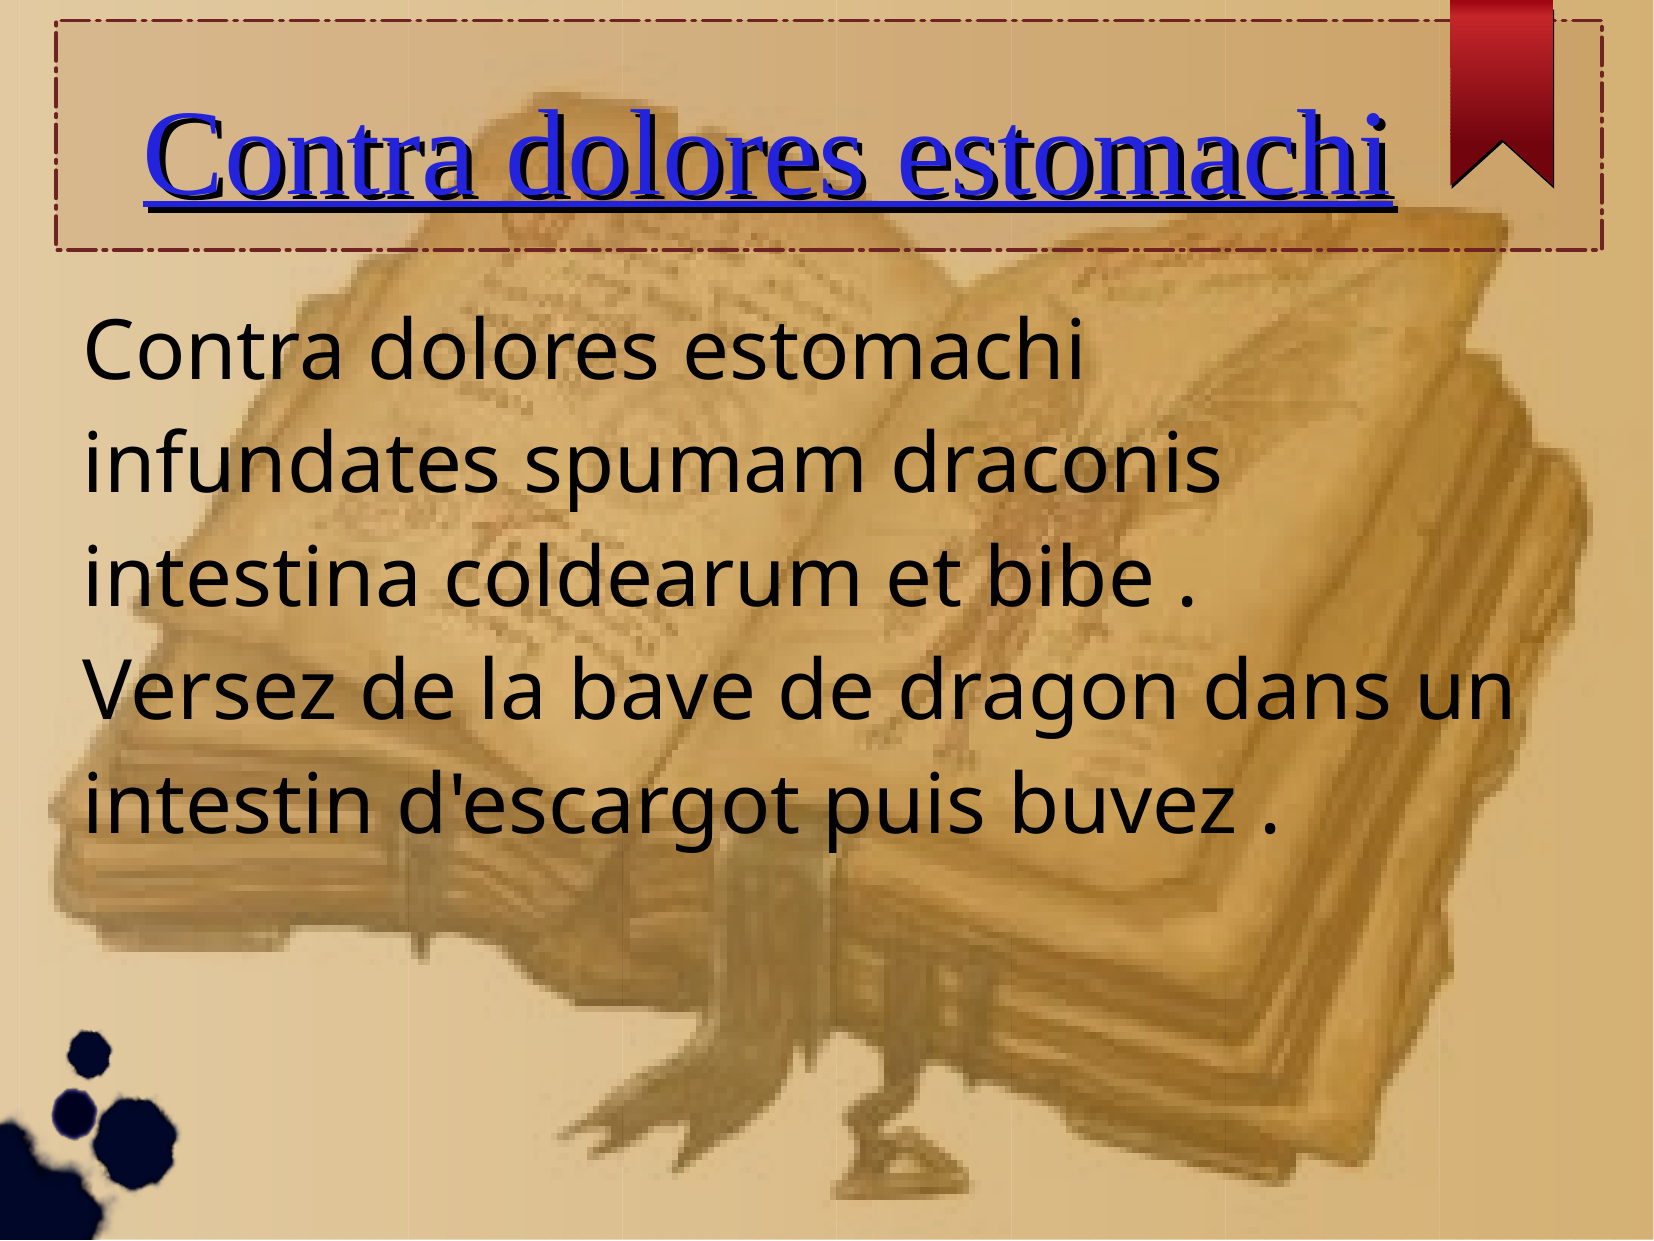

# Contra dolores estomachi
Contra dolores estomachi
infundates spumam draconis intestina coldearum et bibe .
Versez de la bave de dragon dans un intestin d'escargot puis buvez .